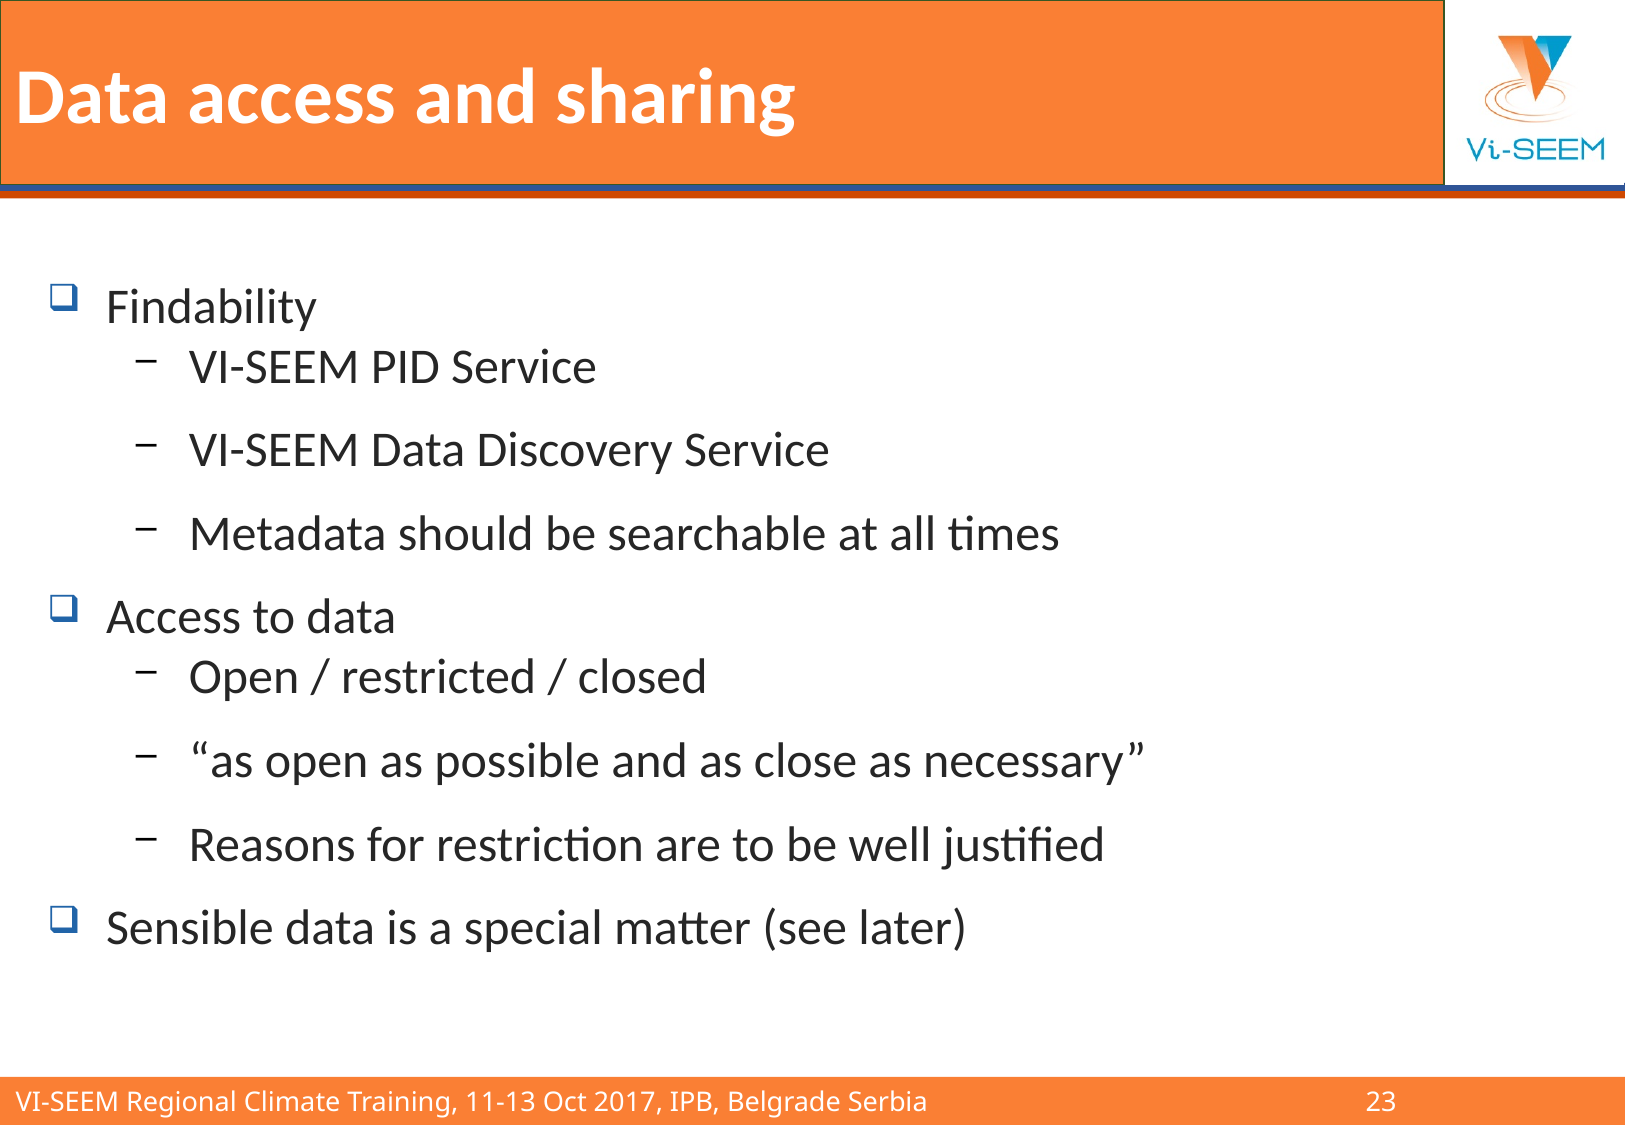

# Data access and sharing
Findability
VI-SEEM PID Service
VI-SEEM Data Discovery Service
Metadata should be searchable at all times
Access to data
Open / restricted / closed
“as open as possible and as close as necessary”
Reasons for restriction are to be well justified
Sensible data is a special matter (see later)
VI-SEEM Regional Climate Training, 11-13 Oct 2017, IPB, Belgrade Serbia